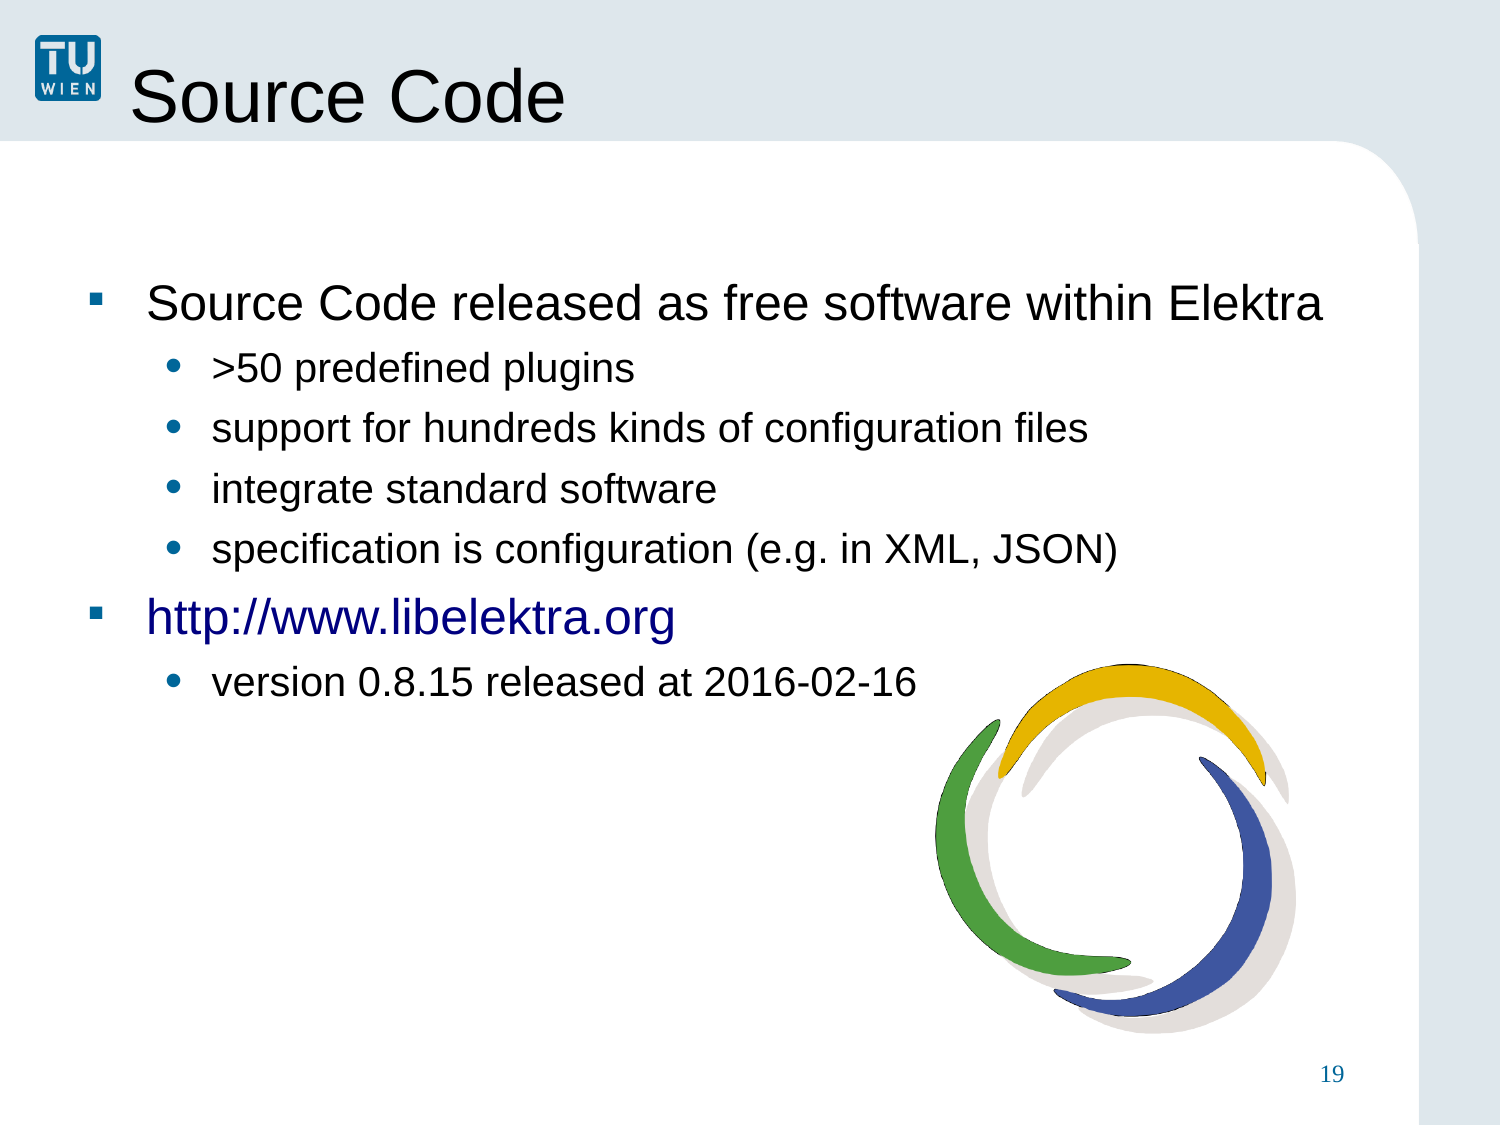

# Source Code
Source Code released as free software within Elektra
>50 predefined plugins
support for hundreds kinds of configuration files
integrate standard software
specification is configuration (e.g. in XML, JSON)
http://www.libelektra.org
version 0.8.15 released at 2016-02-16
19